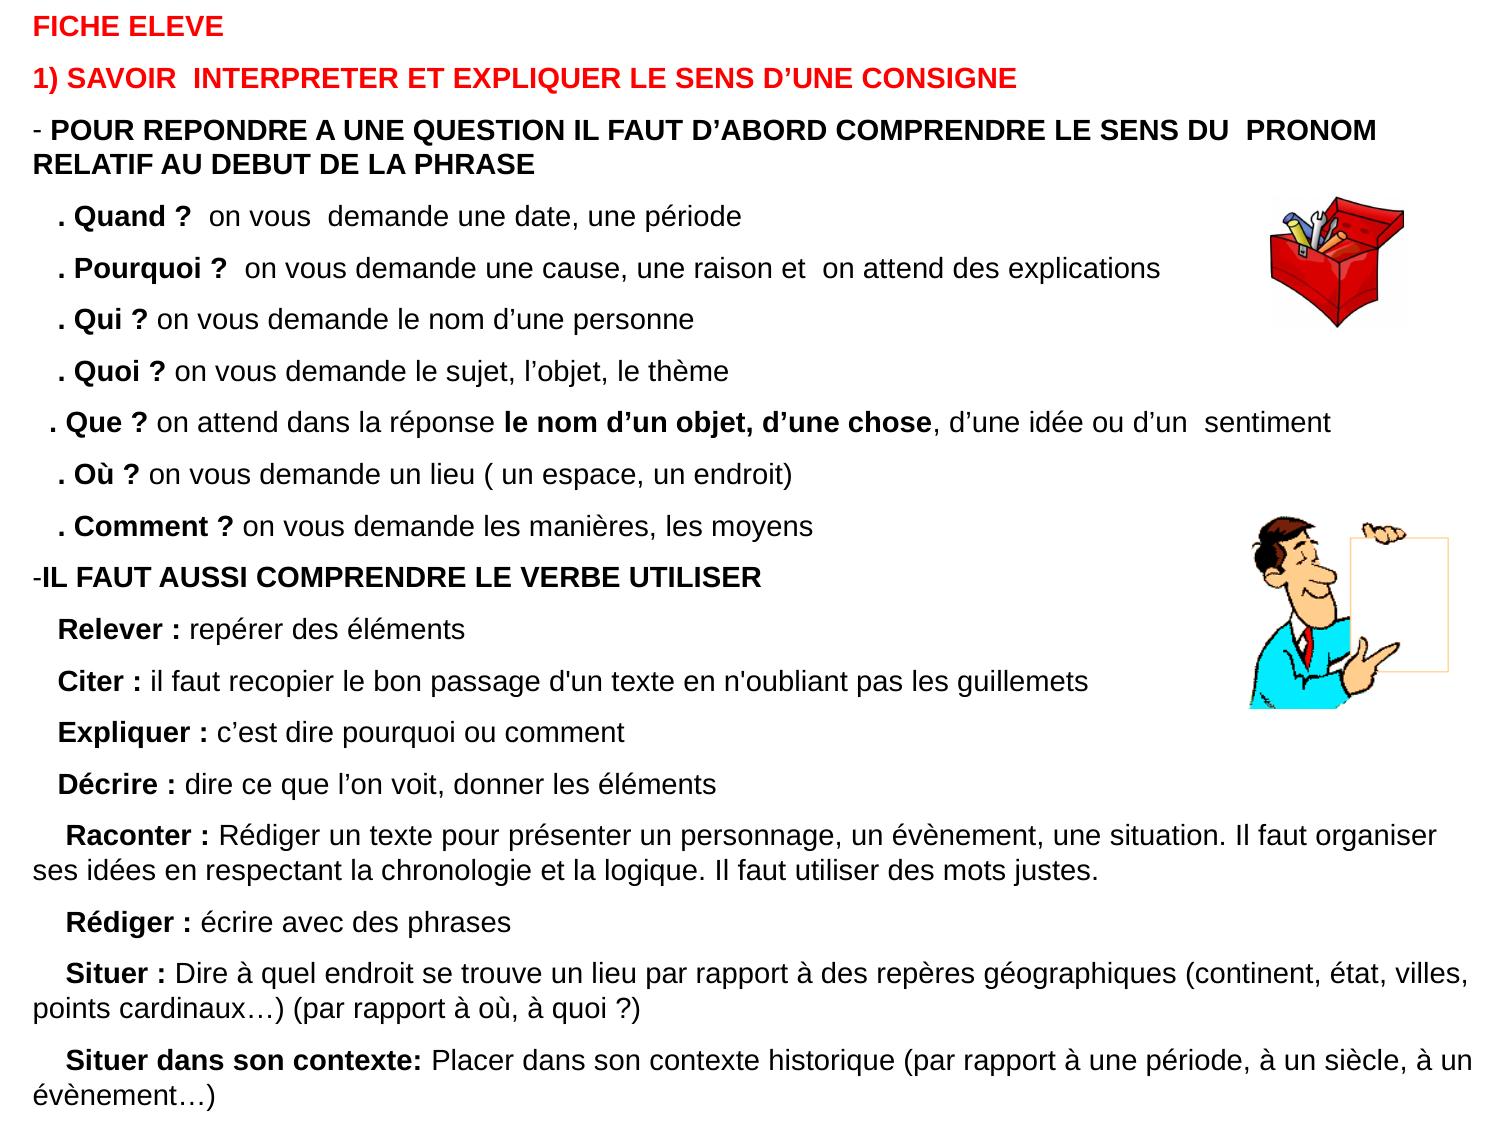

FICHE ELEVE
1) SAVOIR INTERPRETER ET EXPLIQUER LE SENS D’UNE CONSIGNE
 POUR REPONDRE A UNE QUESTION IL FAUT D’ABORD COMPRENDRE LE SENS DU PRONOM RELATIF AU DEBUT DE LA PHRASE
 . Quand ? on vous demande une date, une période
 . Pourquoi ? on vous demande une cause, une raison et on attend des explications
 . Qui ? on vous demande le nom d’une personne
 . Quoi ? on vous demande le sujet, l’objet, le thème
 . Que ? on attend dans la réponse le nom d’un objet, d’une chose, d’une idée ou d’un sentiment
 . Où ? on vous demande un lieu ( un espace, un endroit)
 . Comment ? on vous demande les manières, les moyens
IL FAUT AUSSI COMPRENDRE LE VERBE UTILISER
 Relever : repérer des éléments
 Citer : il faut recopier le bon passage d'un texte en n'oubliant pas les guillemets
 Expliquer : c’est dire pourquoi ou comment
 Décrire : dire ce que l’on voit, donner les éléments
 Raconter : Rédiger un texte pour présenter un personnage, un évènement, une situation. Il faut organiser ses idées en respectant la chronologie et la logique. Il faut utiliser des mots justes.
 Rédiger : écrire avec des phrases
 Situer : Dire à quel endroit se trouve un lieu par rapport à des repères géographiques (continent, état, villes, points cardinaux…) (par rapport à où, à quoi ?)
 Situer dans son contexte: Placer dans son contexte historique (par rapport à une période, à un siècle, à un évènement…)